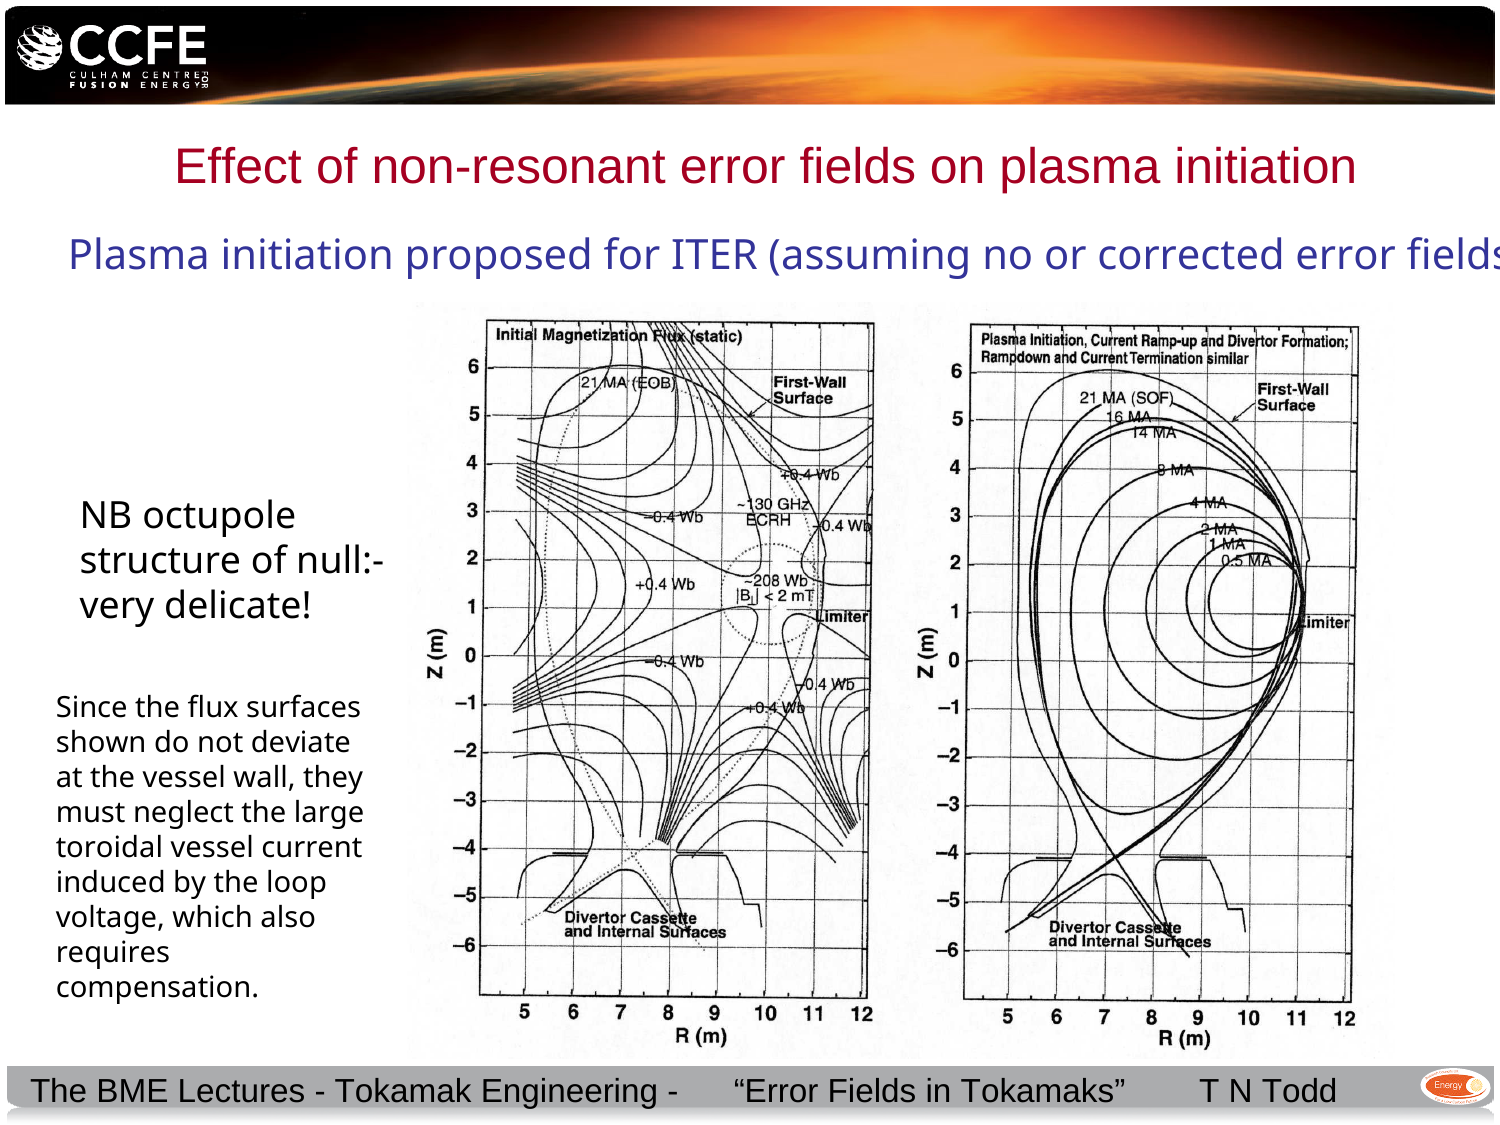

Effect of non-resonant error fields on plasma initiation
Plasma initiation proposed for ITER (assuming no or corrected error fields)
NB octupole
structure of null:-
very delicate!
Since the flux surfaces shown do not deviate at the vessel wall, they must neglect the large toroidal vessel current induced by the loop voltage, which also requires compensation.